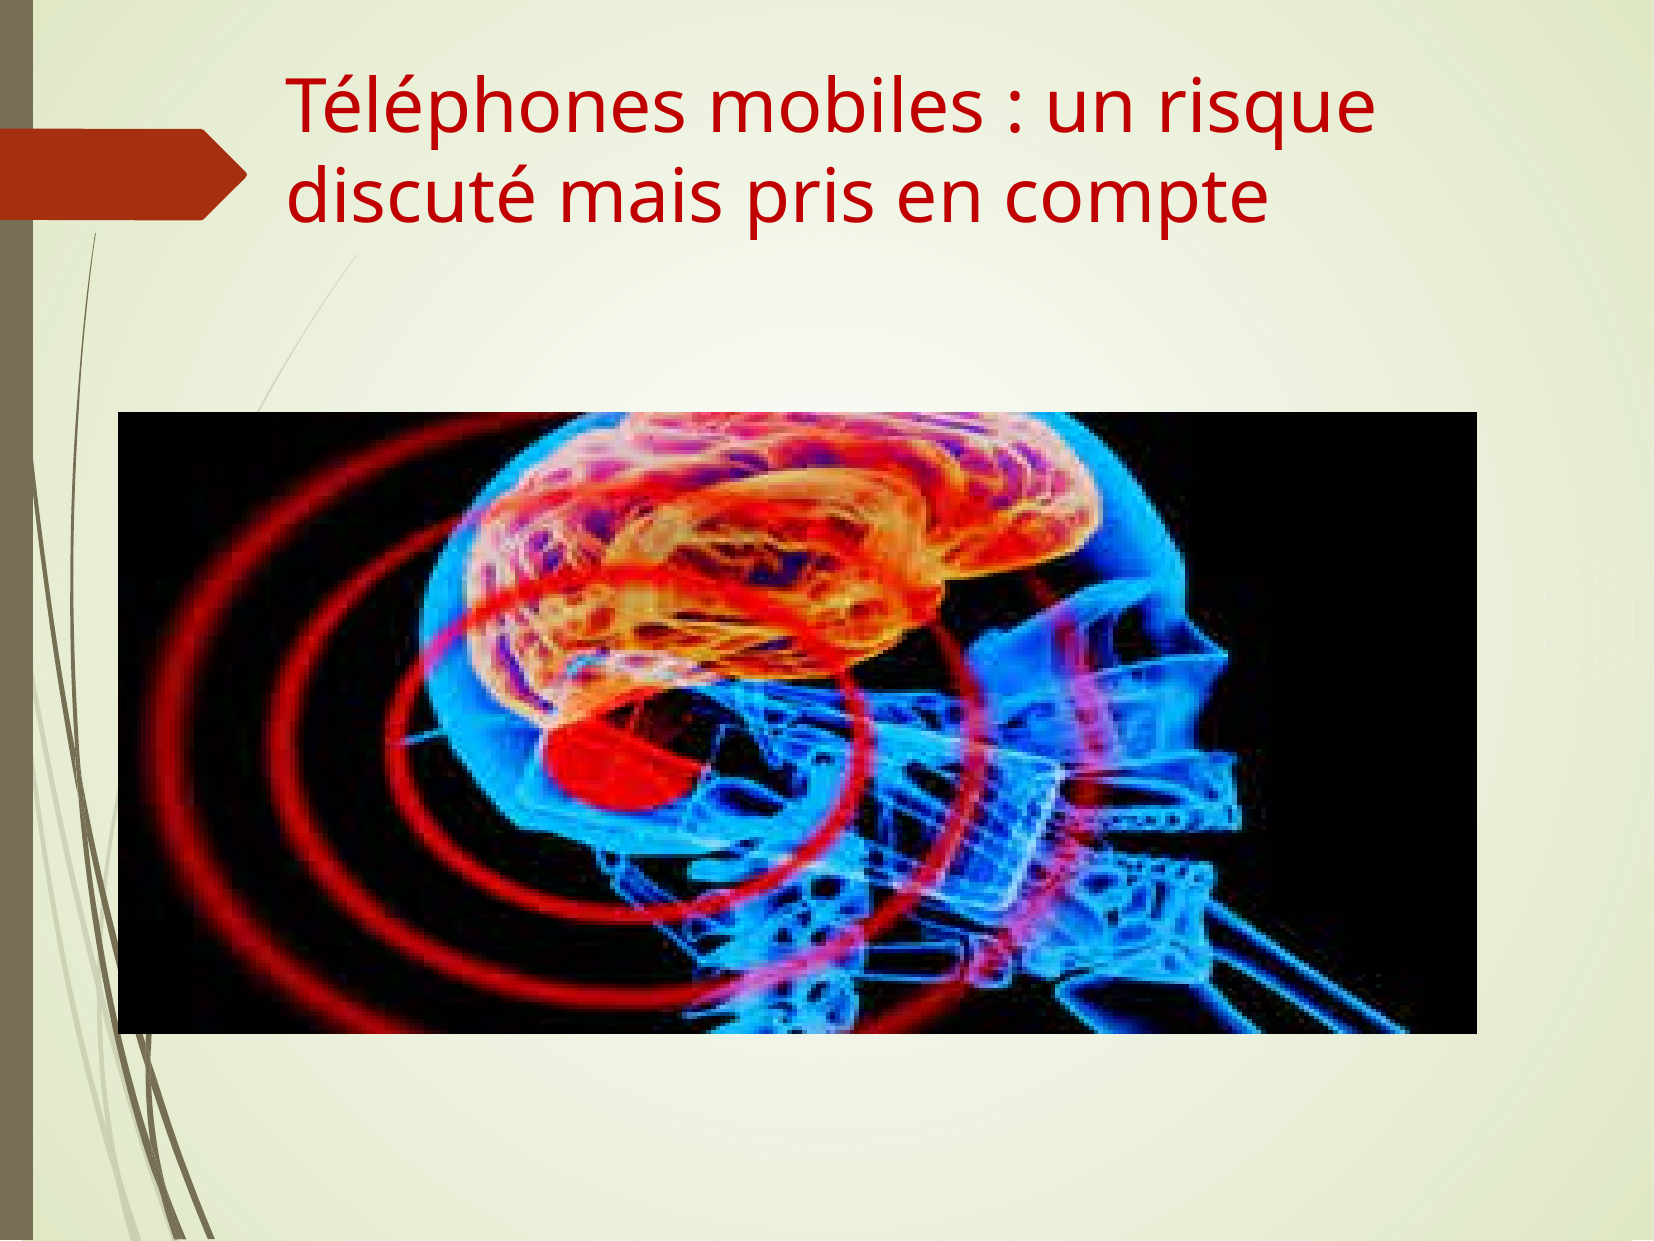

# Téléphones mobiles : un risque discuté mais pris en compte